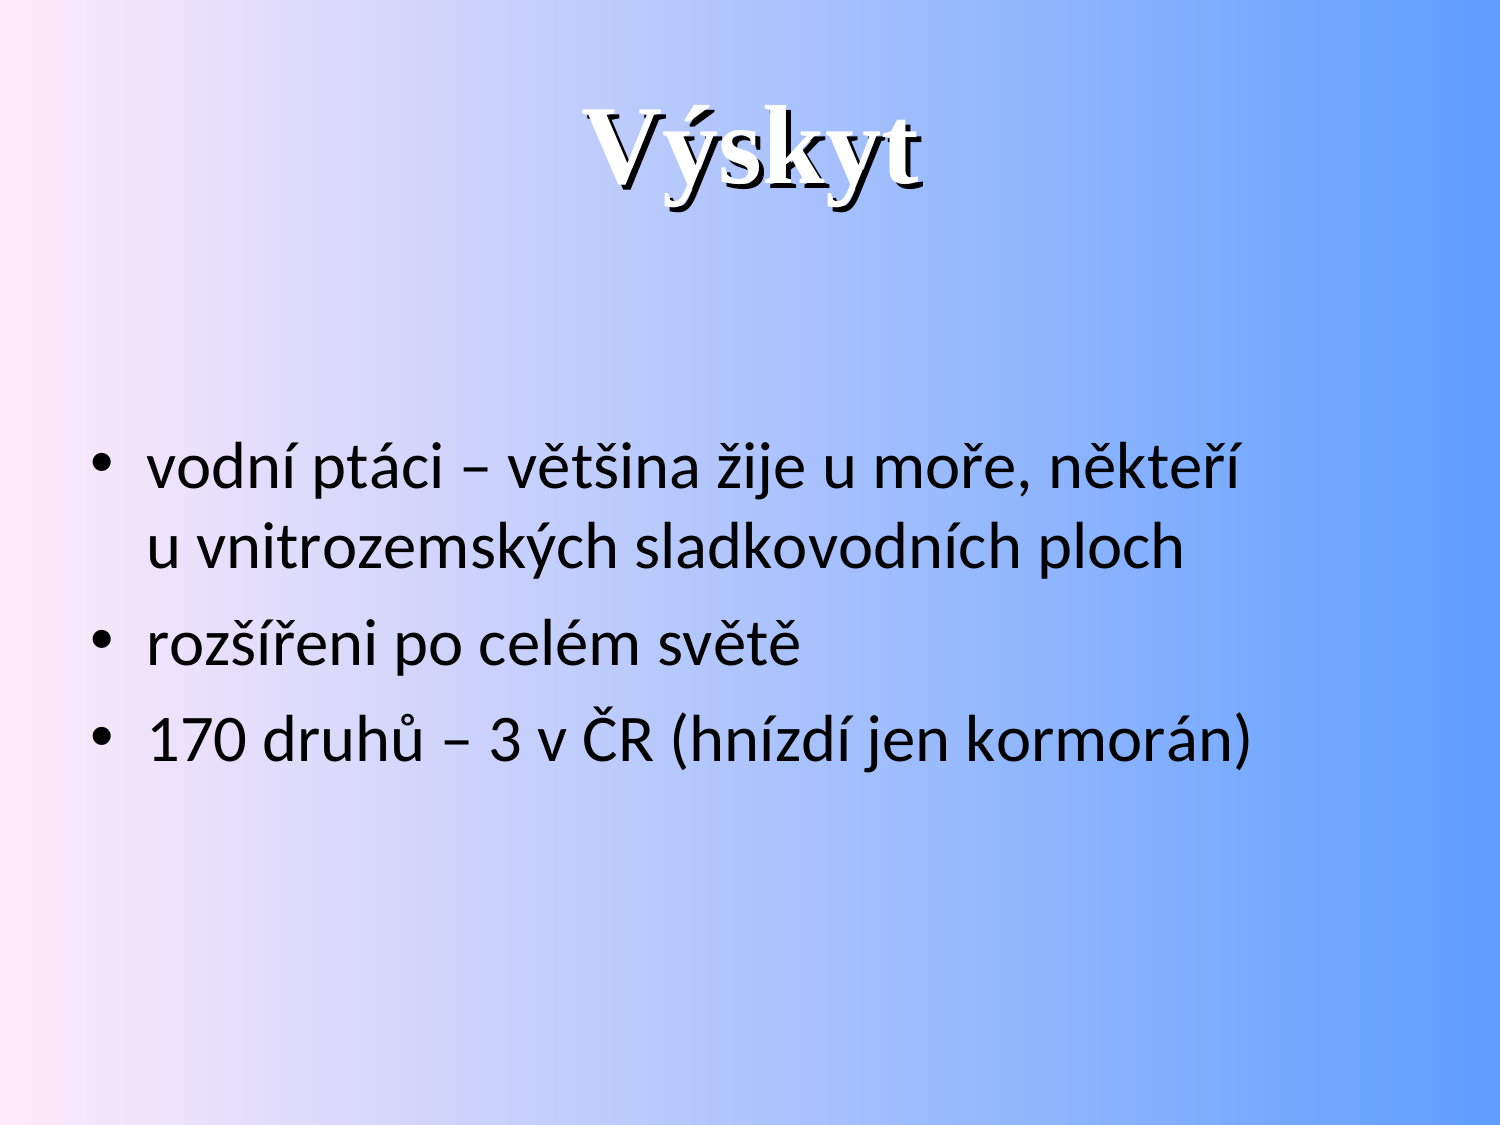

# Výskyt
vodní ptáci – většina žije u moře, někteří
u vnitrozemských sladkovodních ploch
rozšířeni po celém světě
170 druhů – 3 v ČR (hnízdí jen kormorán)